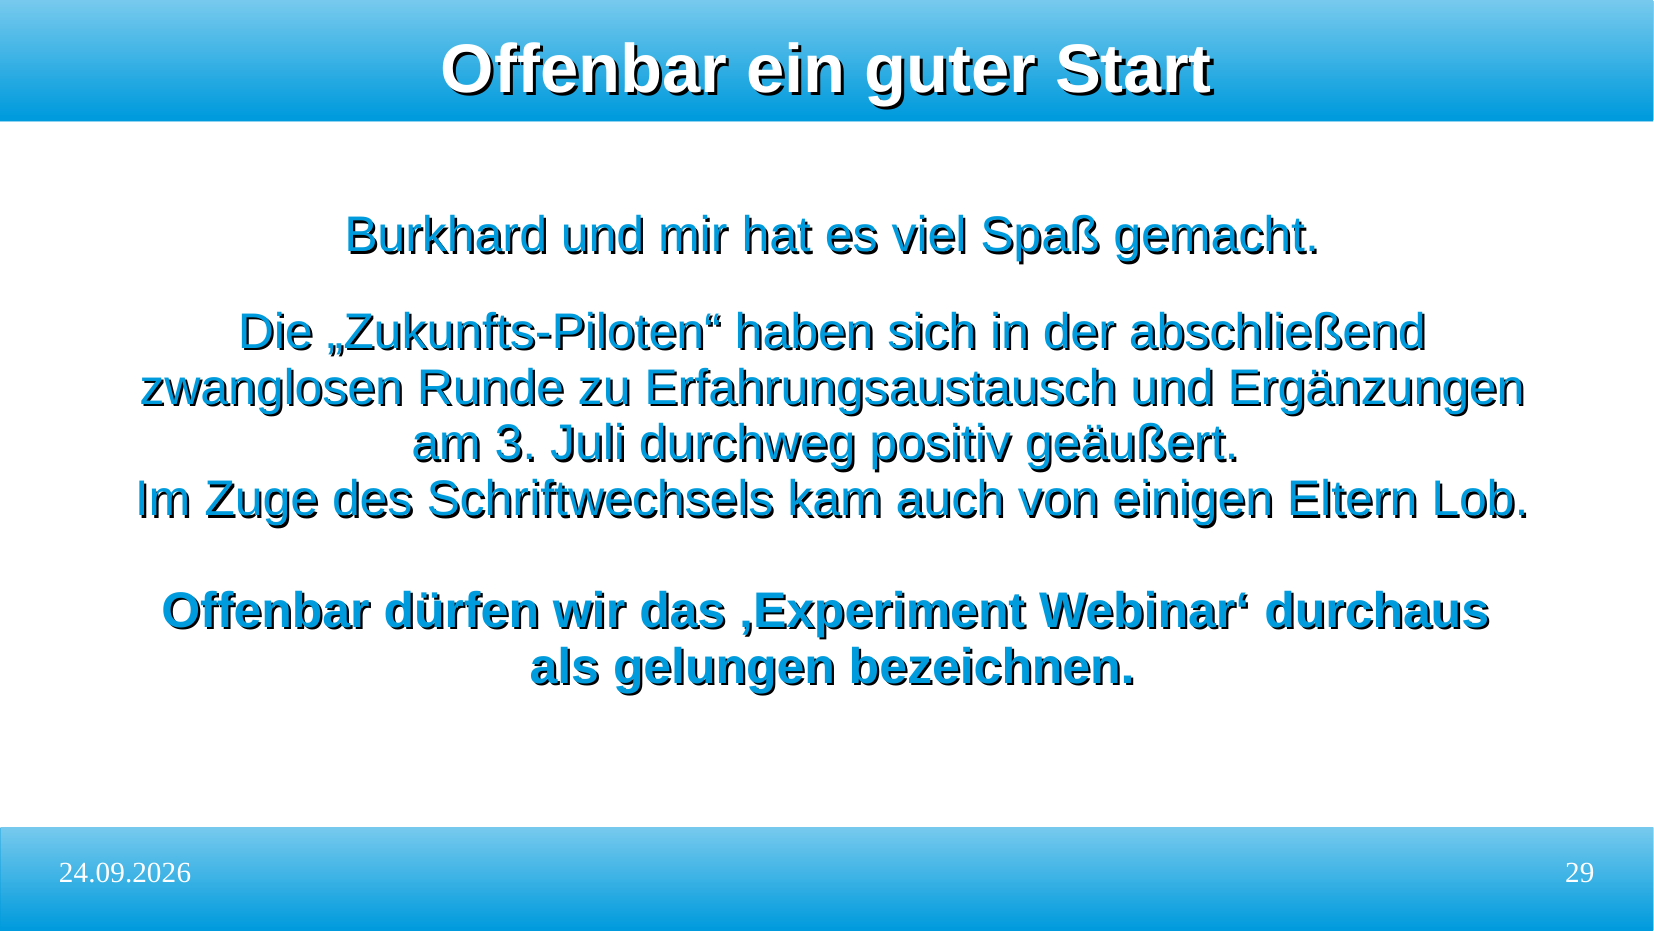

# Offenbar ein guter Start
Burkhard und mir hat es viel Spaß gemacht.
Die „Zukunfts-Piloten“ haben sich in der abschließend zwanglosen Runde zu Erfahrungsaustausch und Ergänzungen
am 3. Juli durchweg positiv geäußert.
Im Zuge des Schriftwechsels kam auch von einigen Eltern Lob.
Offenbar dürfen wir das ‚Experiment Webinar‘ durchaus
als gelungen bezeichnen.
29